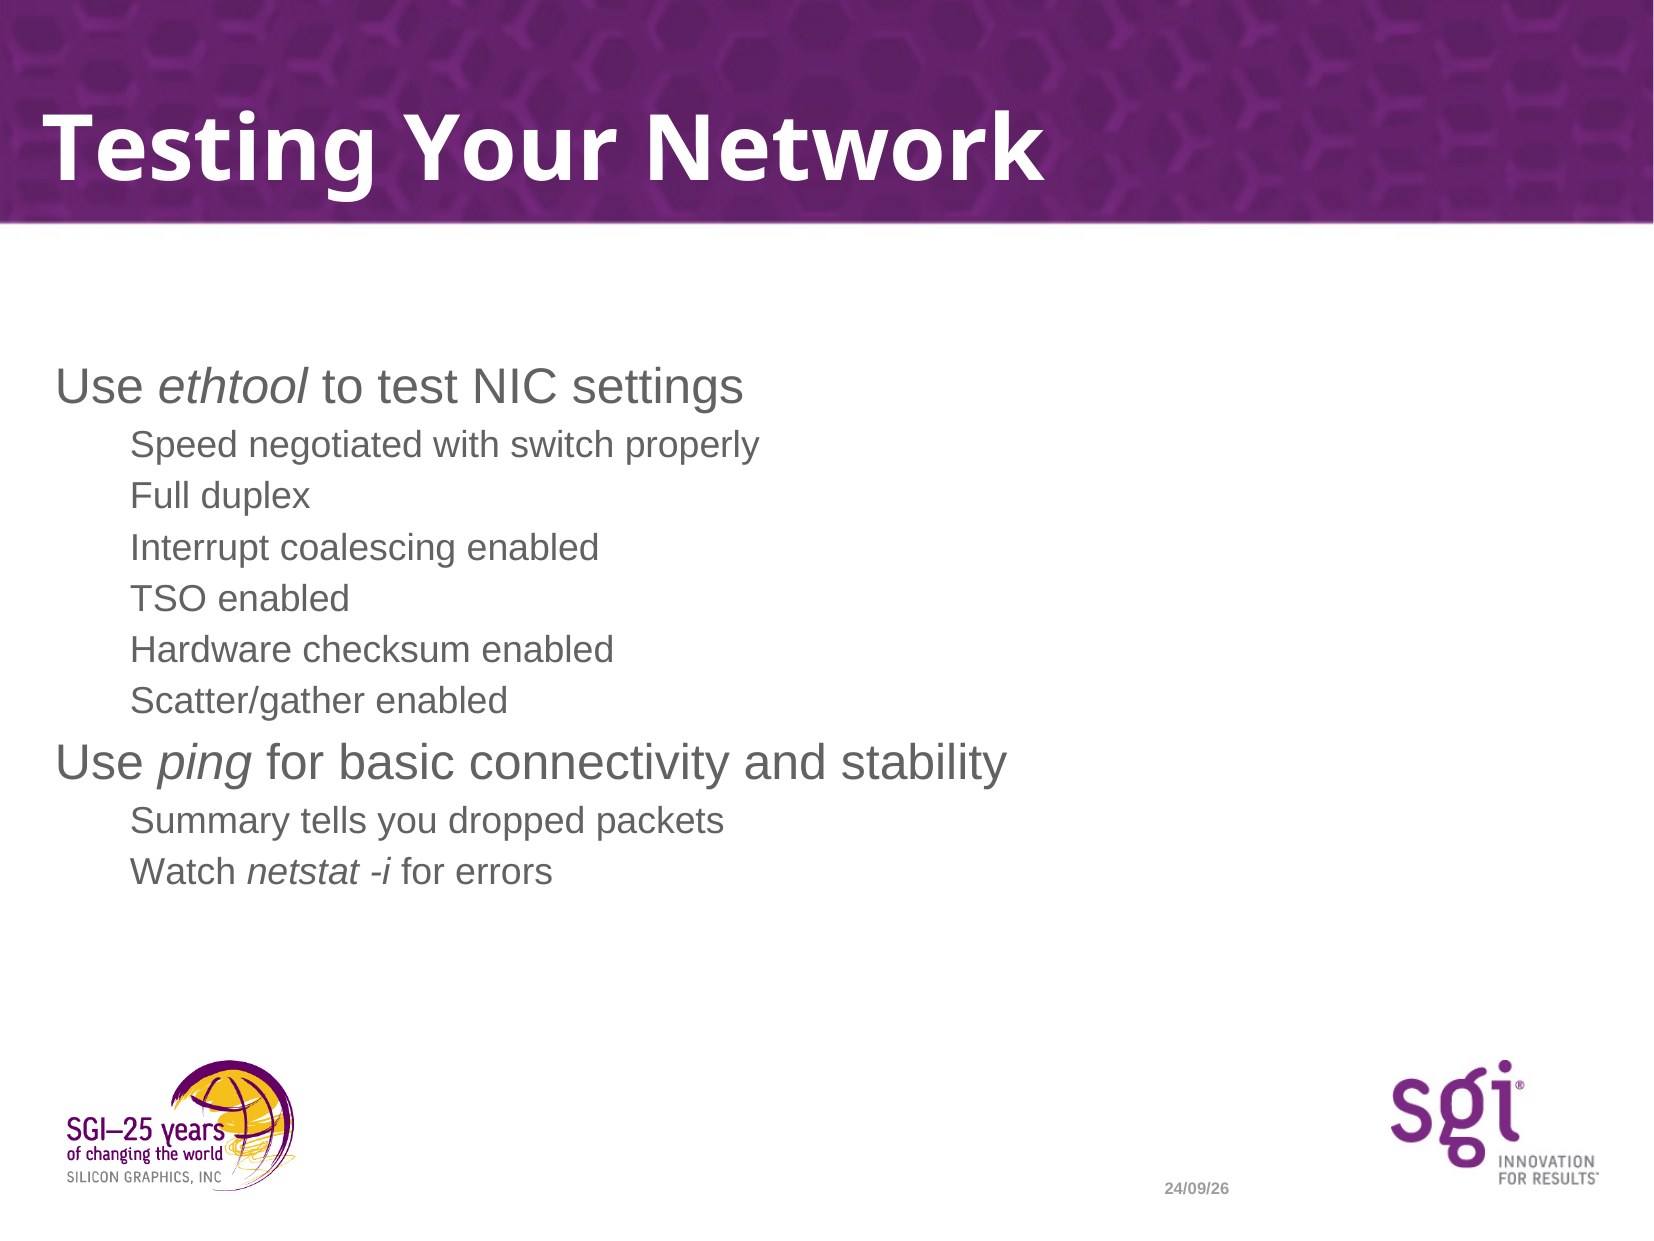

# Testing Your Network
Use ethtool to test NIC settings
Speed negotiated with switch properly
Full duplex
Interrupt coalescing enabled
TSO enabled
Hardware checksum enabled
Scatter/gather enabled
Use ping for basic connectivity and stability
Summary tells you dropped packets
Watch netstat -i for errors